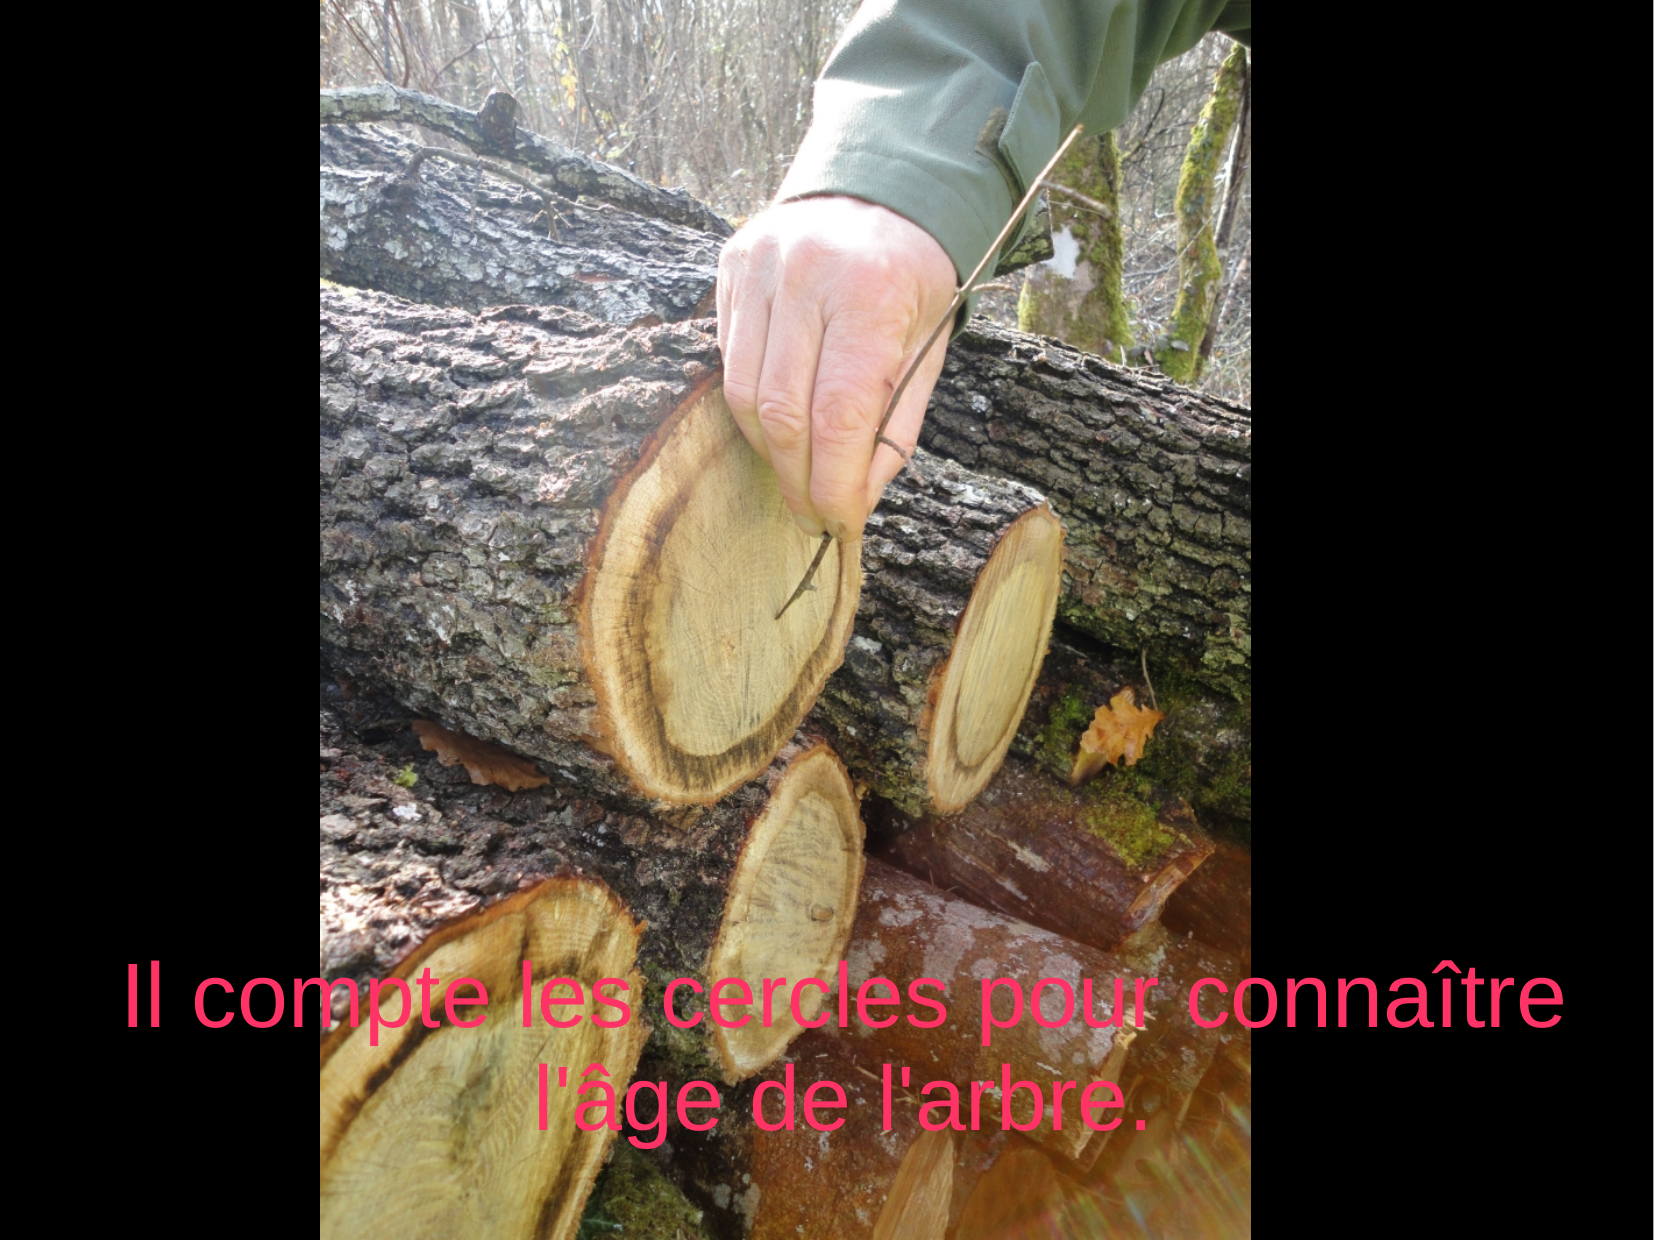

# Il compte les cercles pour connaître l'âge de l'arbre.